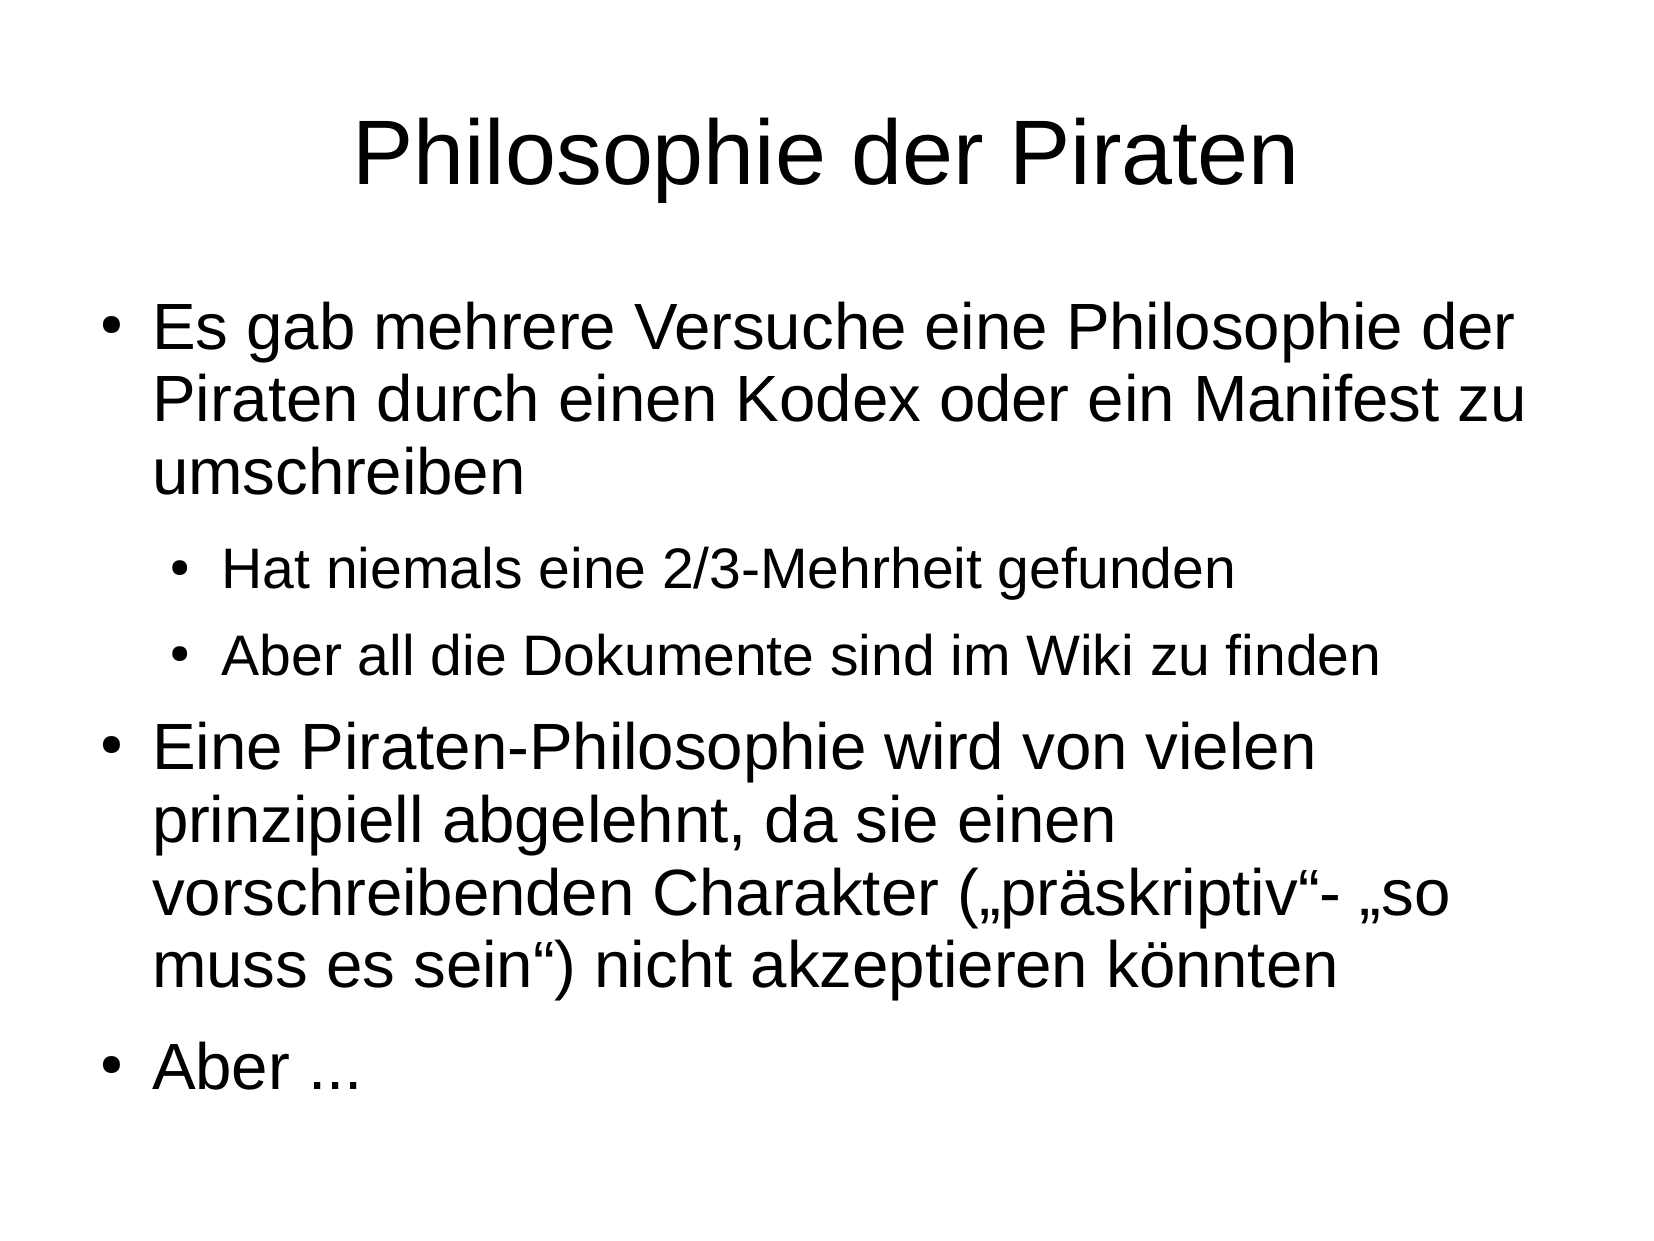

# Philosophie der Piraten
Es gab mehrere Versuche eine Philosophie der Piraten durch einen Kodex oder ein Manifest zu umschreiben
Hat niemals eine 2/3-Mehrheit gefunden
Aber all die Dokumente sind im Wiki zu finden
Eine Piraten-Philosophie wird von vielen prinzipiell abgelehnt, da sie einen vorschreibenden Charakter („präskriptiv“- „so muss es sein“) nicht akzeptieren könnten
Aber ...